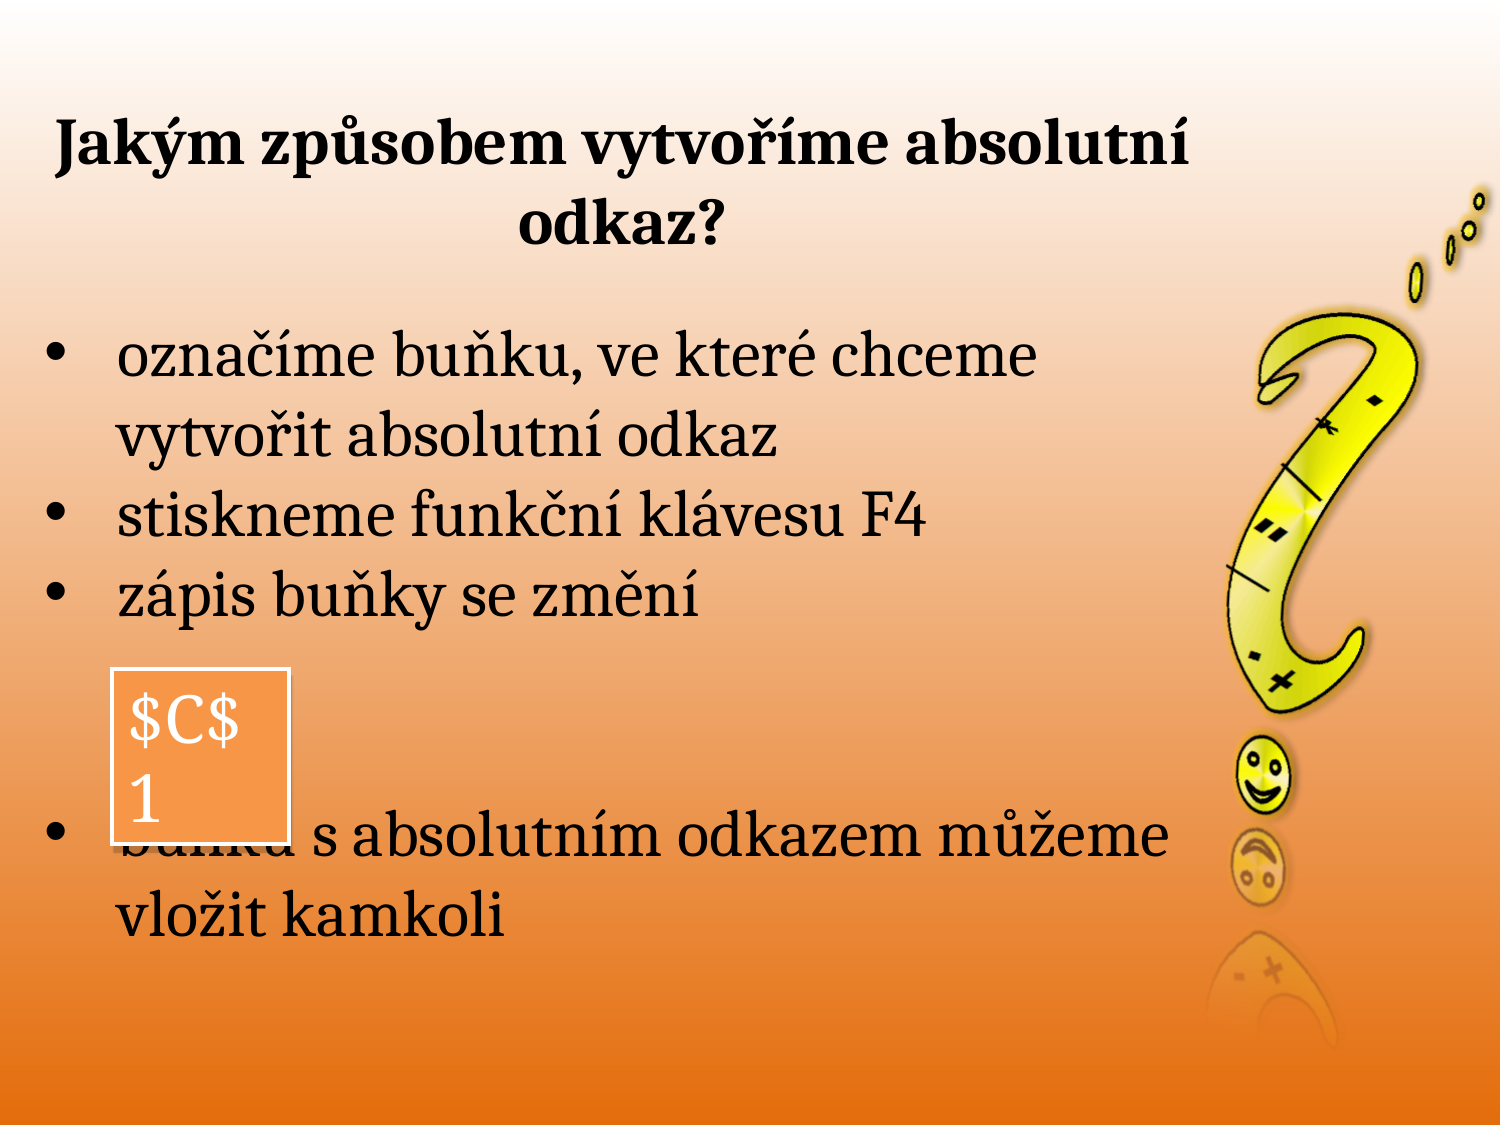

Jakým způsobem vytvoříme absolutní odkaz?
označíme buňku, ve které chceme vytvořit absolutní odkaz
stiskneme funkční klávesu F4
zápis buňky se změní
buňku s absolutním odkazem můžeme vložit kamkoli
$C$1